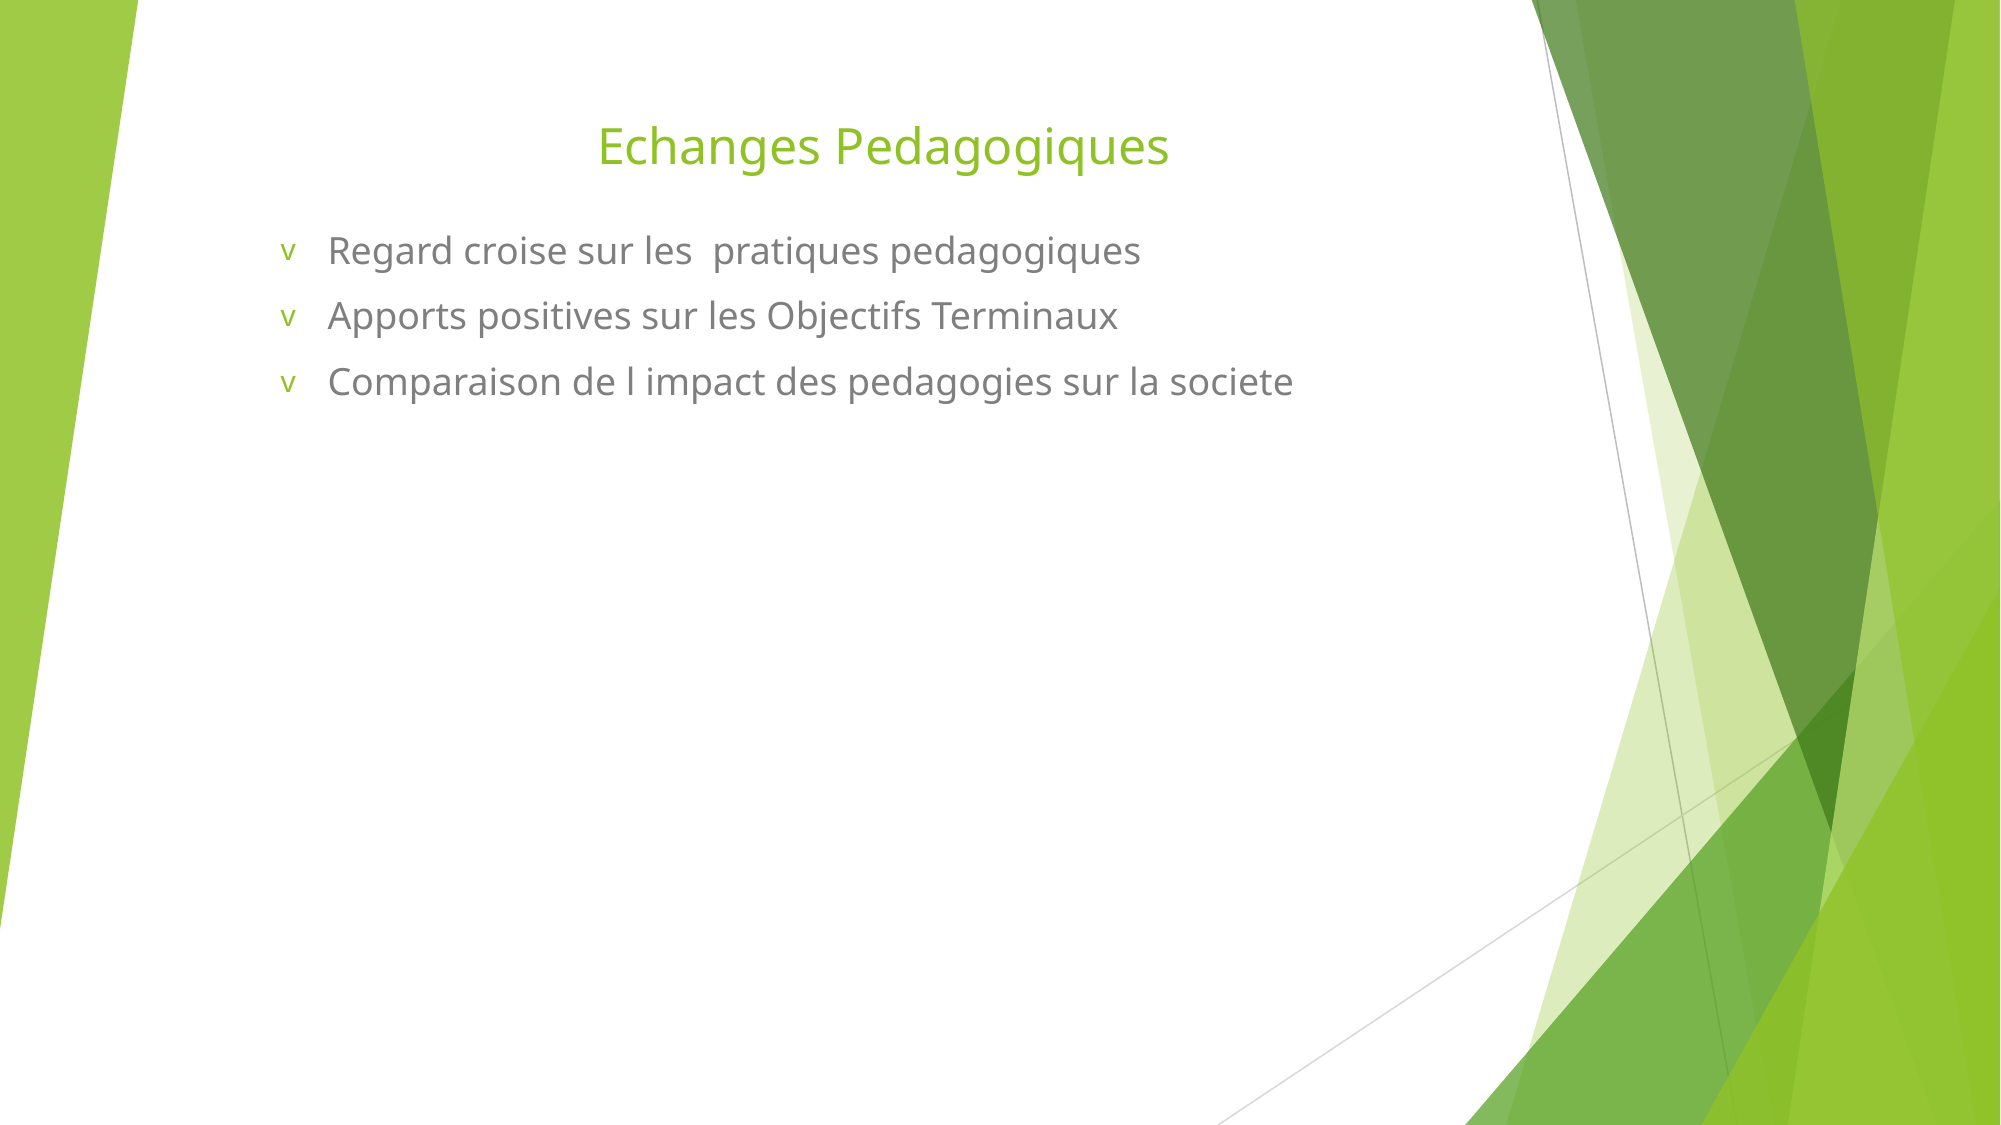

# Echanges Pedagogiques
Regard croise sur les pratiques pedagogiques
Apports positives sur les Objectifs Terminaux
Comparaison de l impact des pedagogies sur la societe